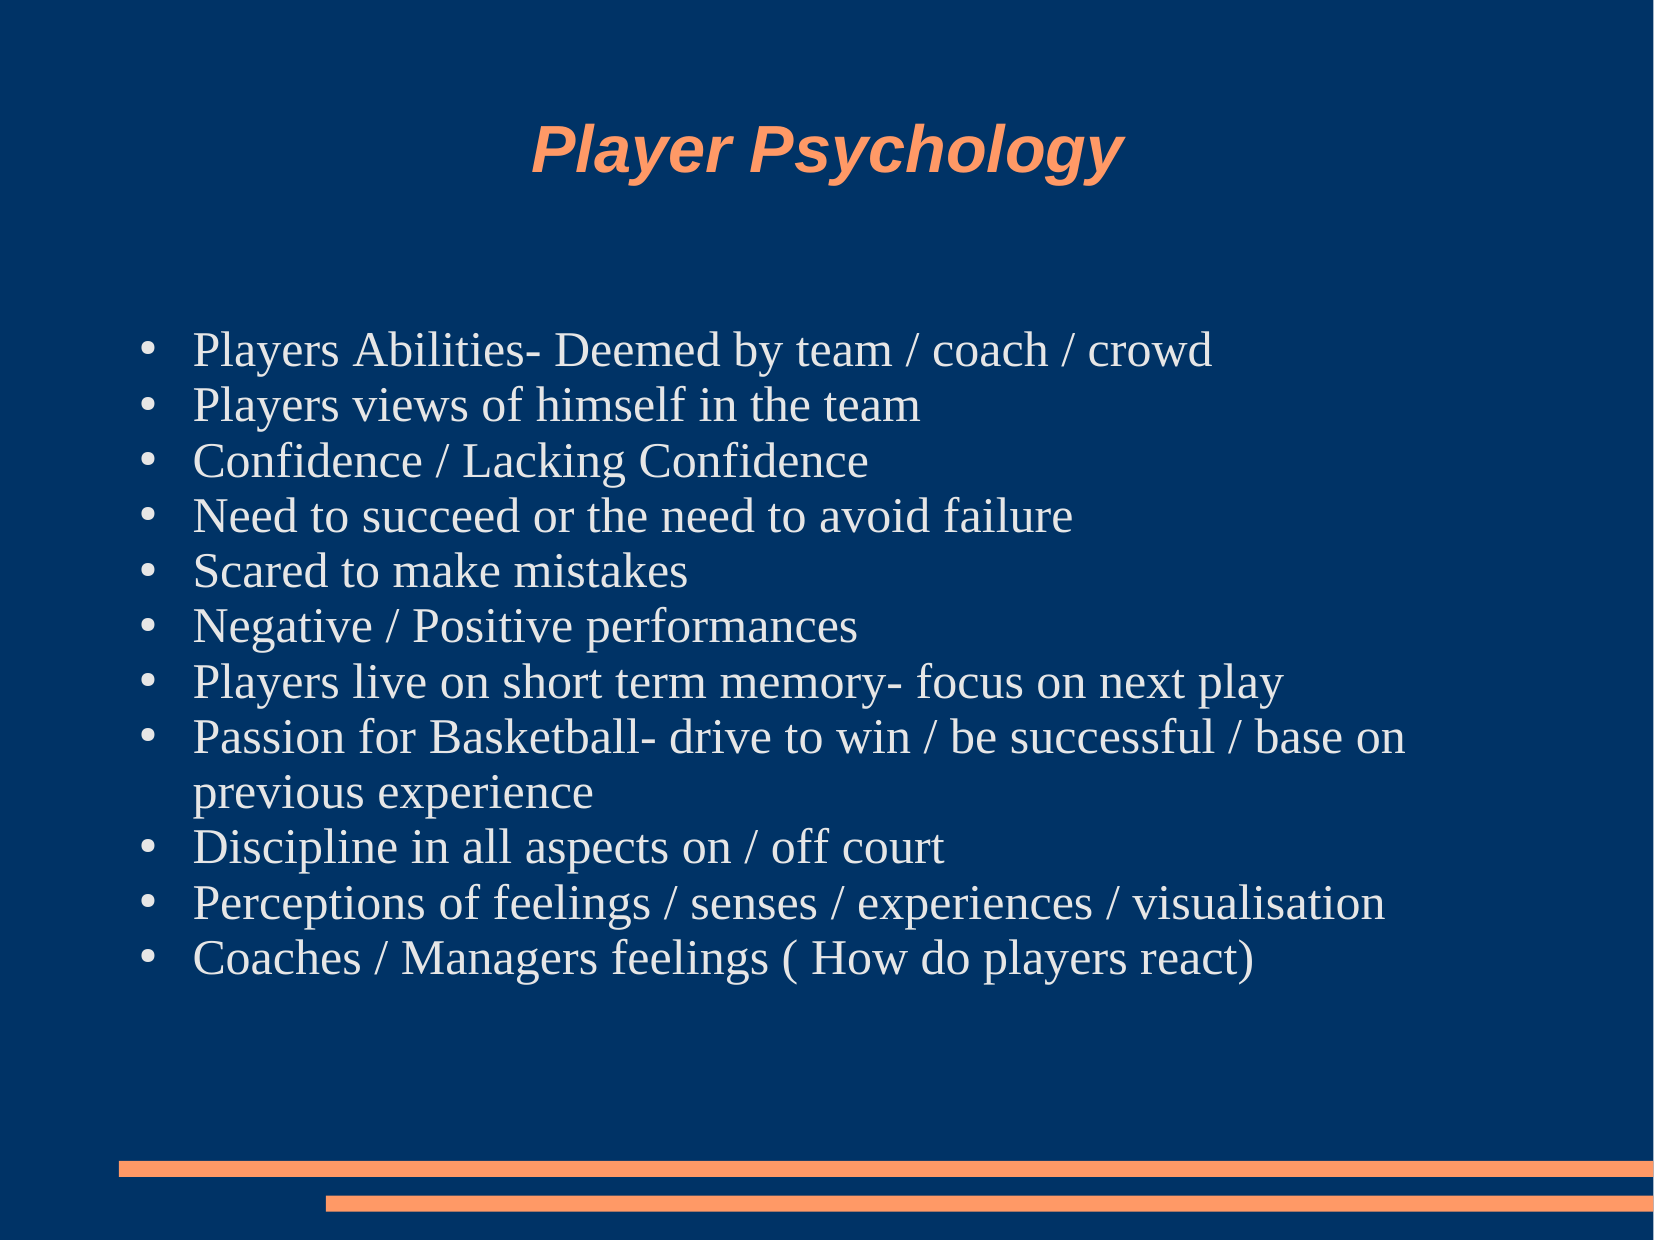

# Player Psychology
Players Abilities- Deemed by team / coach / crowd
Players views of himself in the team
Confidence / Lacking Confidence
Need to succeed or the need to avoid failure
Scared to make mistakes
Negative / Positive performances
Players live on short term memory- focus on next play
Passion for Basketball- drive to win / be successful / base on previous experience
Discipline in all aspects on / off court
Perceptions of feelings / senses / experiences / visualisation
Coaches / Managers feelings ( How do players react)